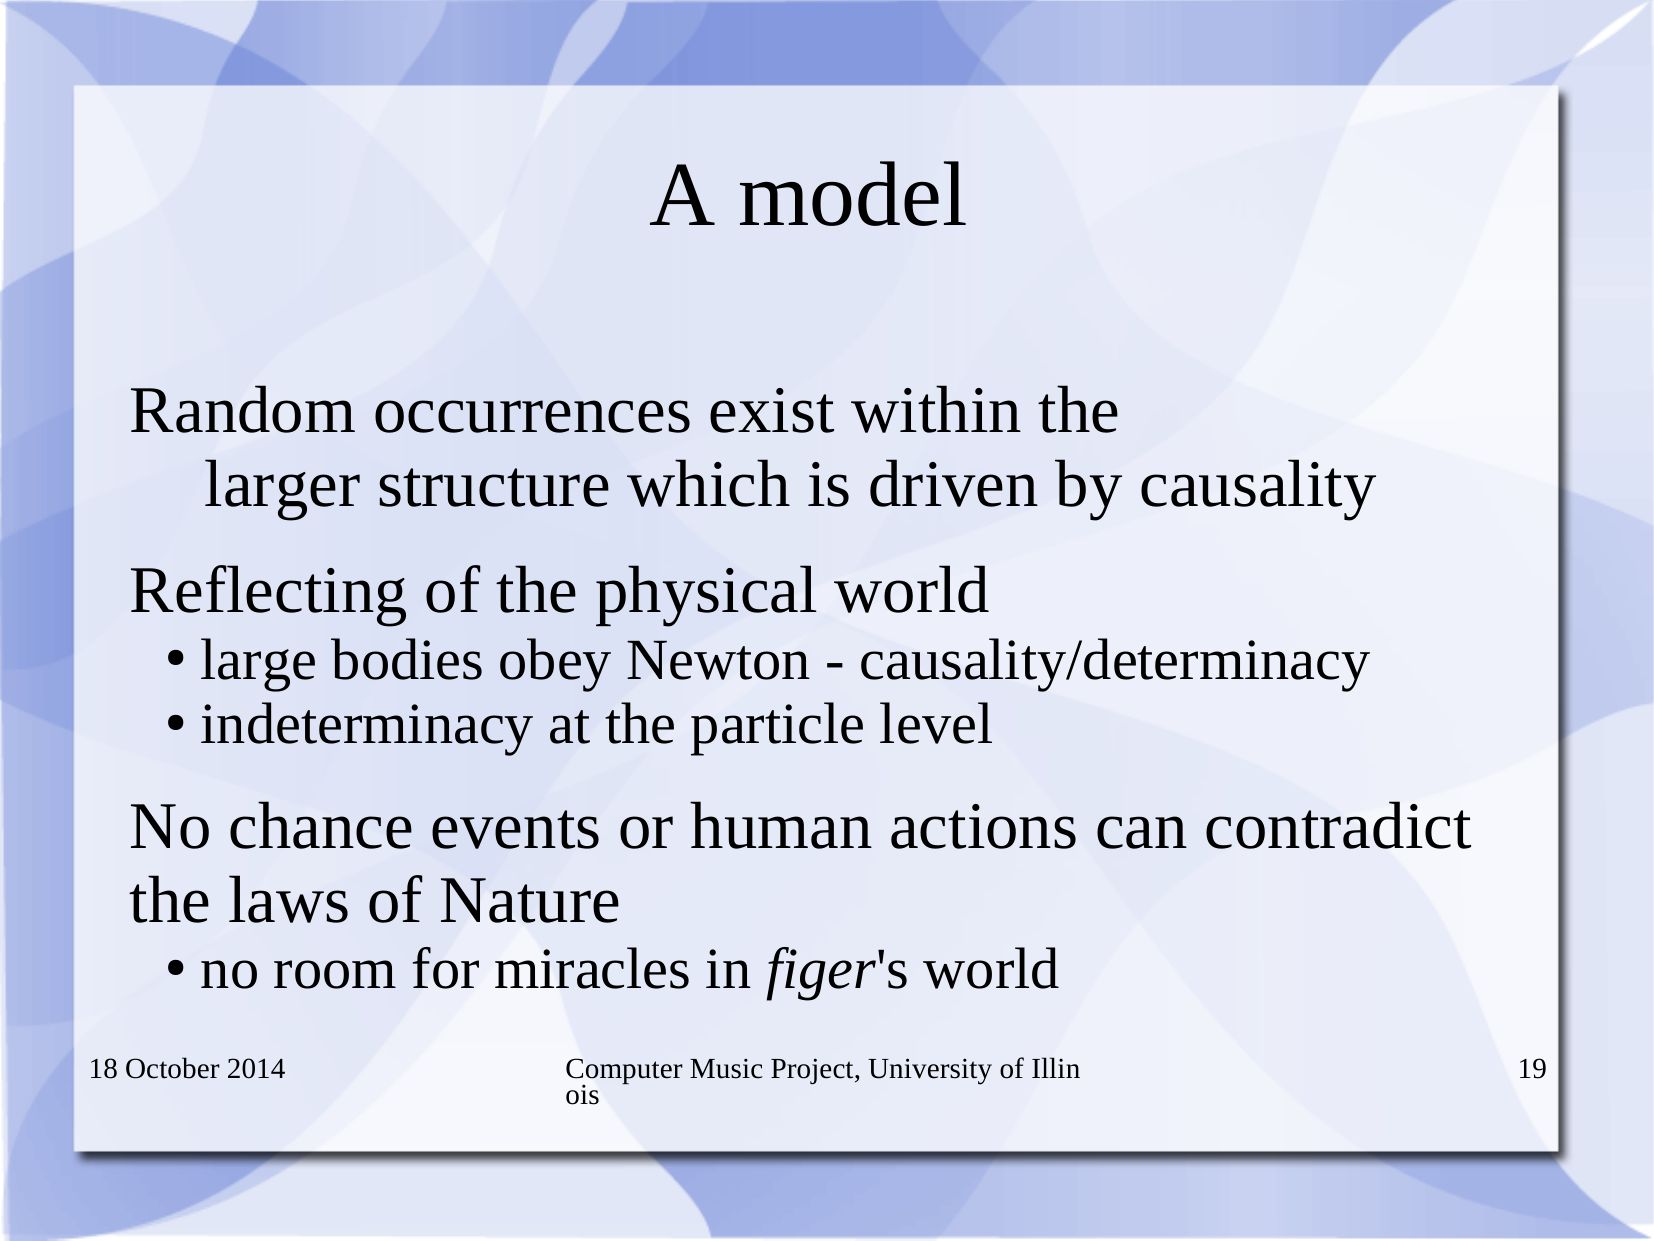

# A model
Random occurrences exist within the
	larger structure which is driven by causality
Reflecting of the physical world
large bodies obey Newton - causality/determinacy
indeterminacy at the particle level
No chance events or human actions can contradict the laws of Nature
no room for miracles in figer's world
18 October 2014
Computer Music Project, University of Illinois
19